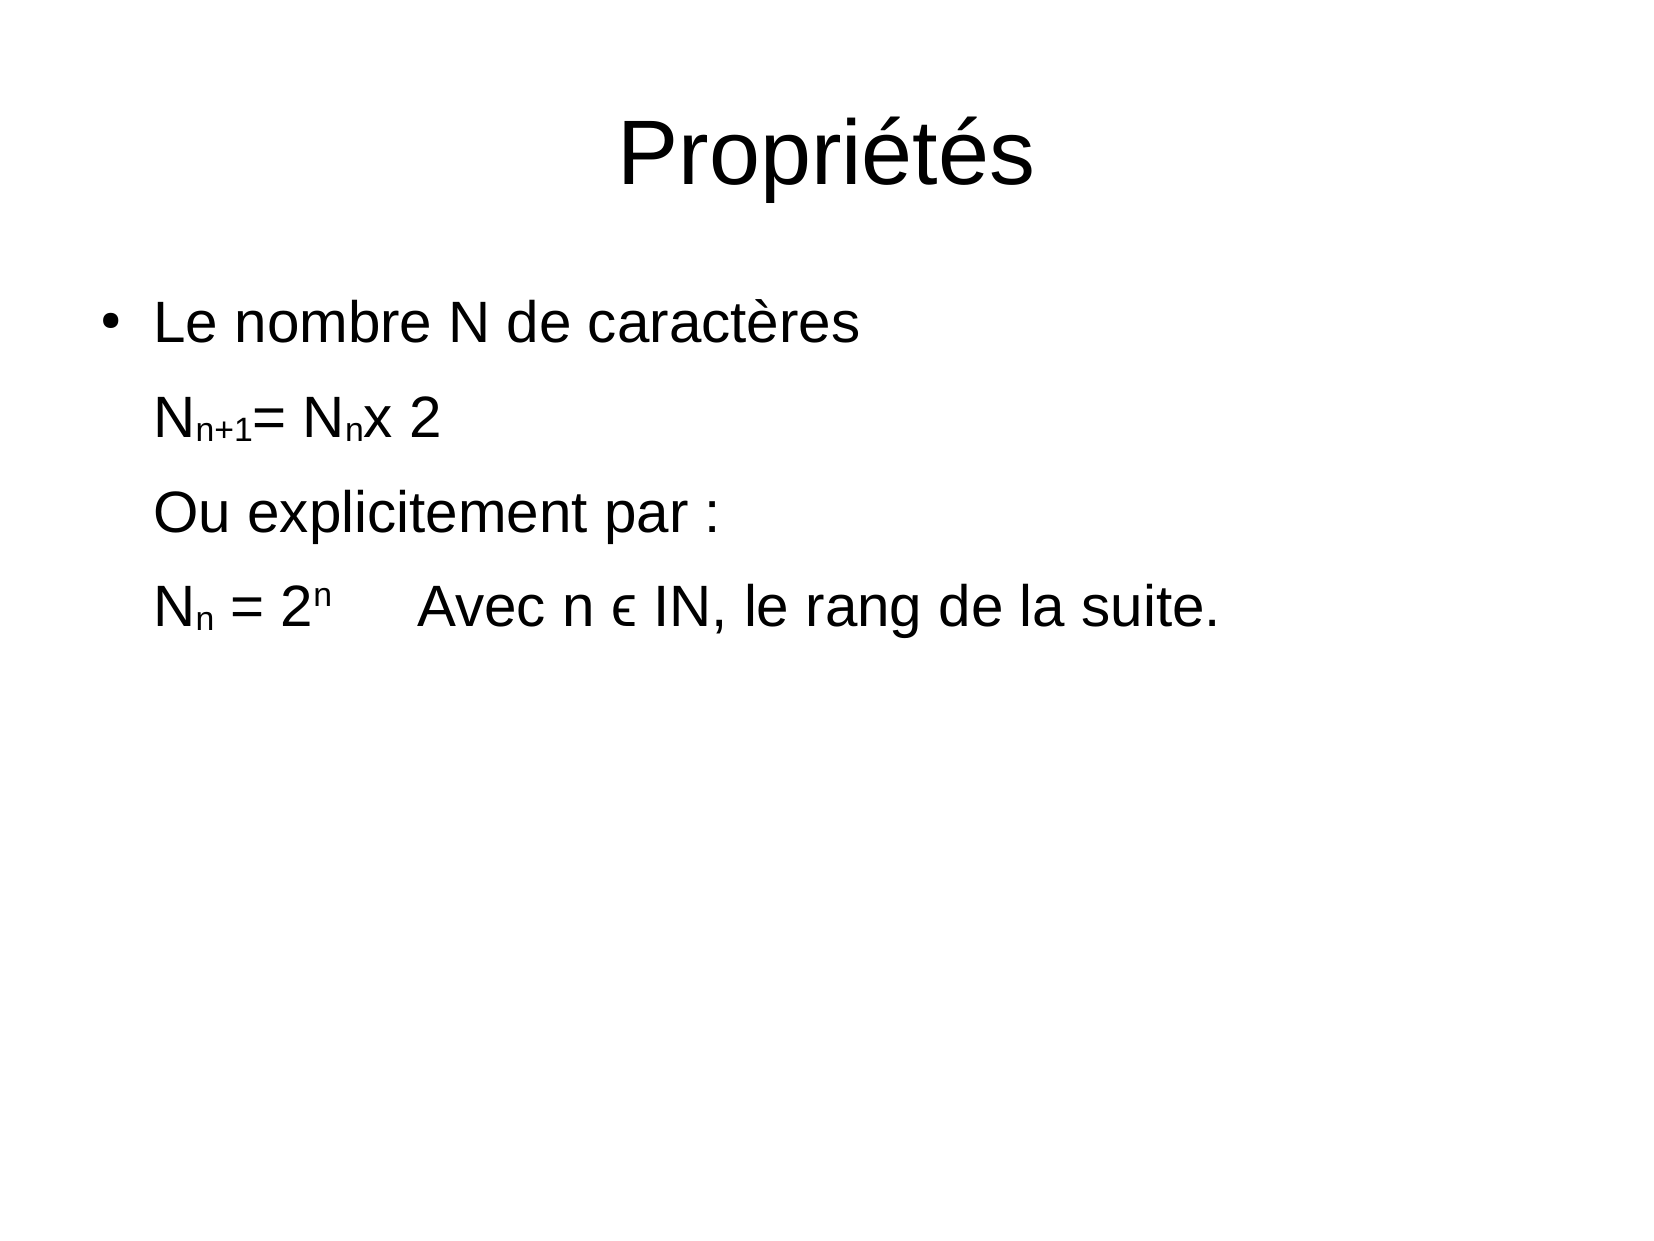

# Propriétés
Le nombre N de caractères
Nn+1= Nnx 2
Ou explicitement par :
Nn = 2n Avec n ϵ IN, le rang de la suite.